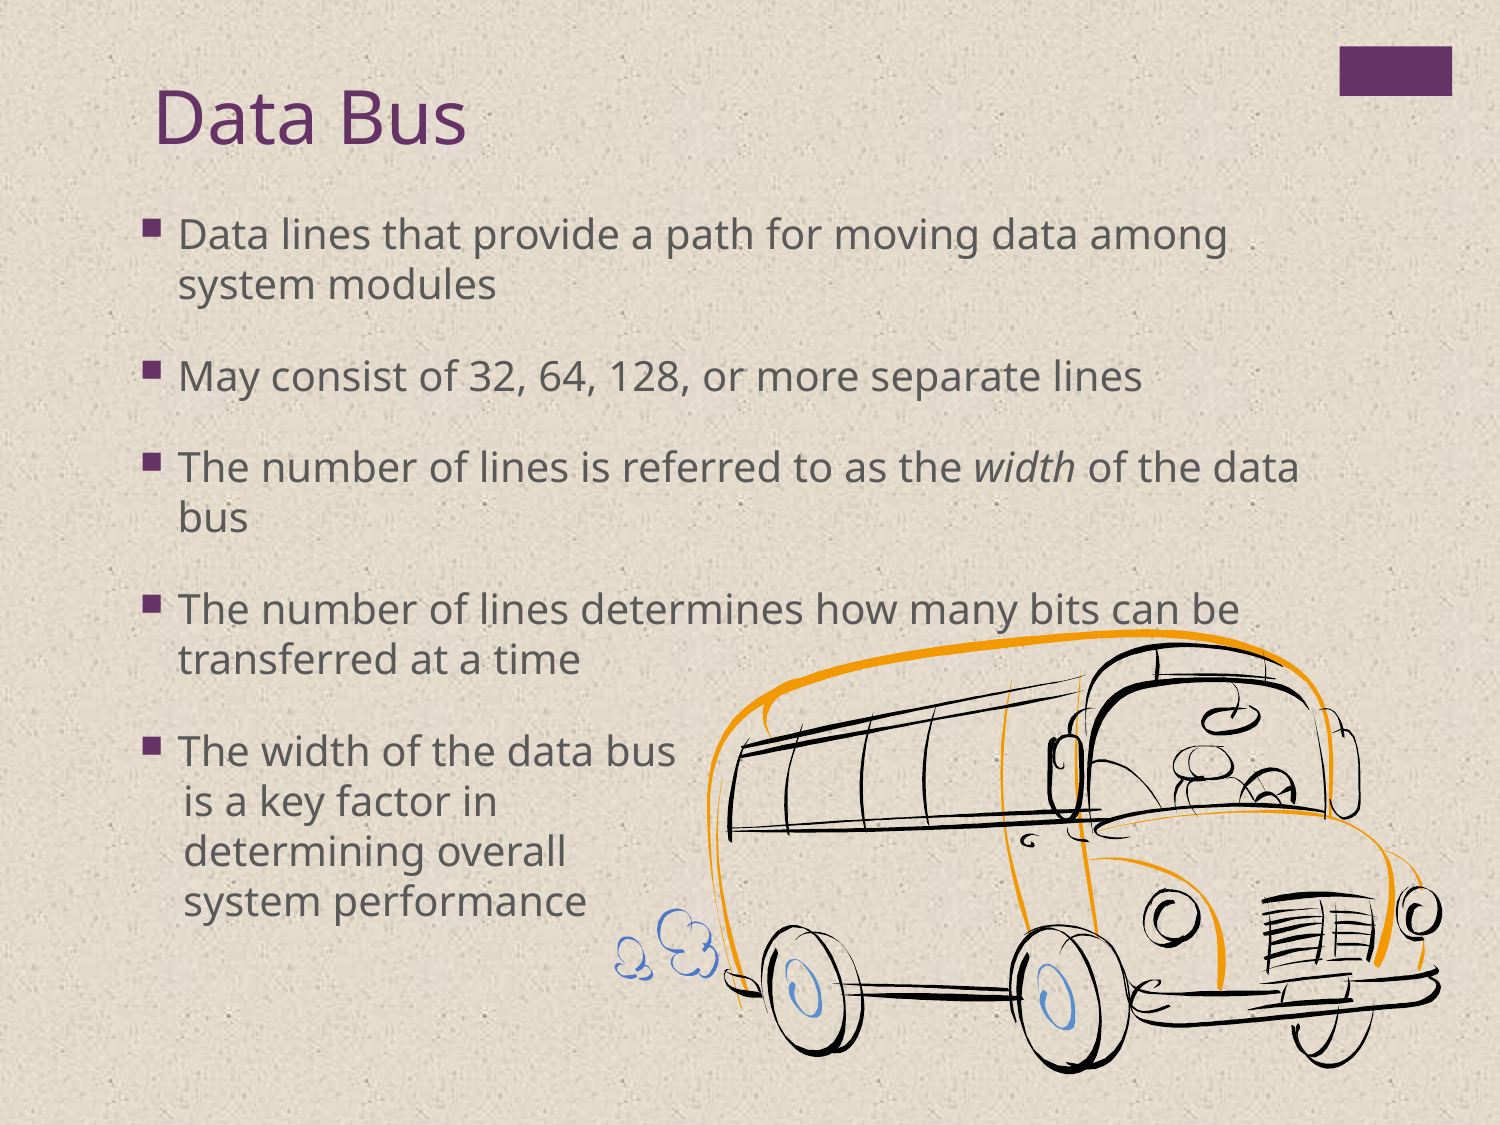

# Data Bus
Data lines that provide a path for moving data among system modules
May consist of 32, 64, 128, or more separate lines
The number of lines is referred to as the width of the data bus
The number of lines determines how many bits can be transferred at a time
The width of the data bus
 is a key factor in
 determining overall
 system performance